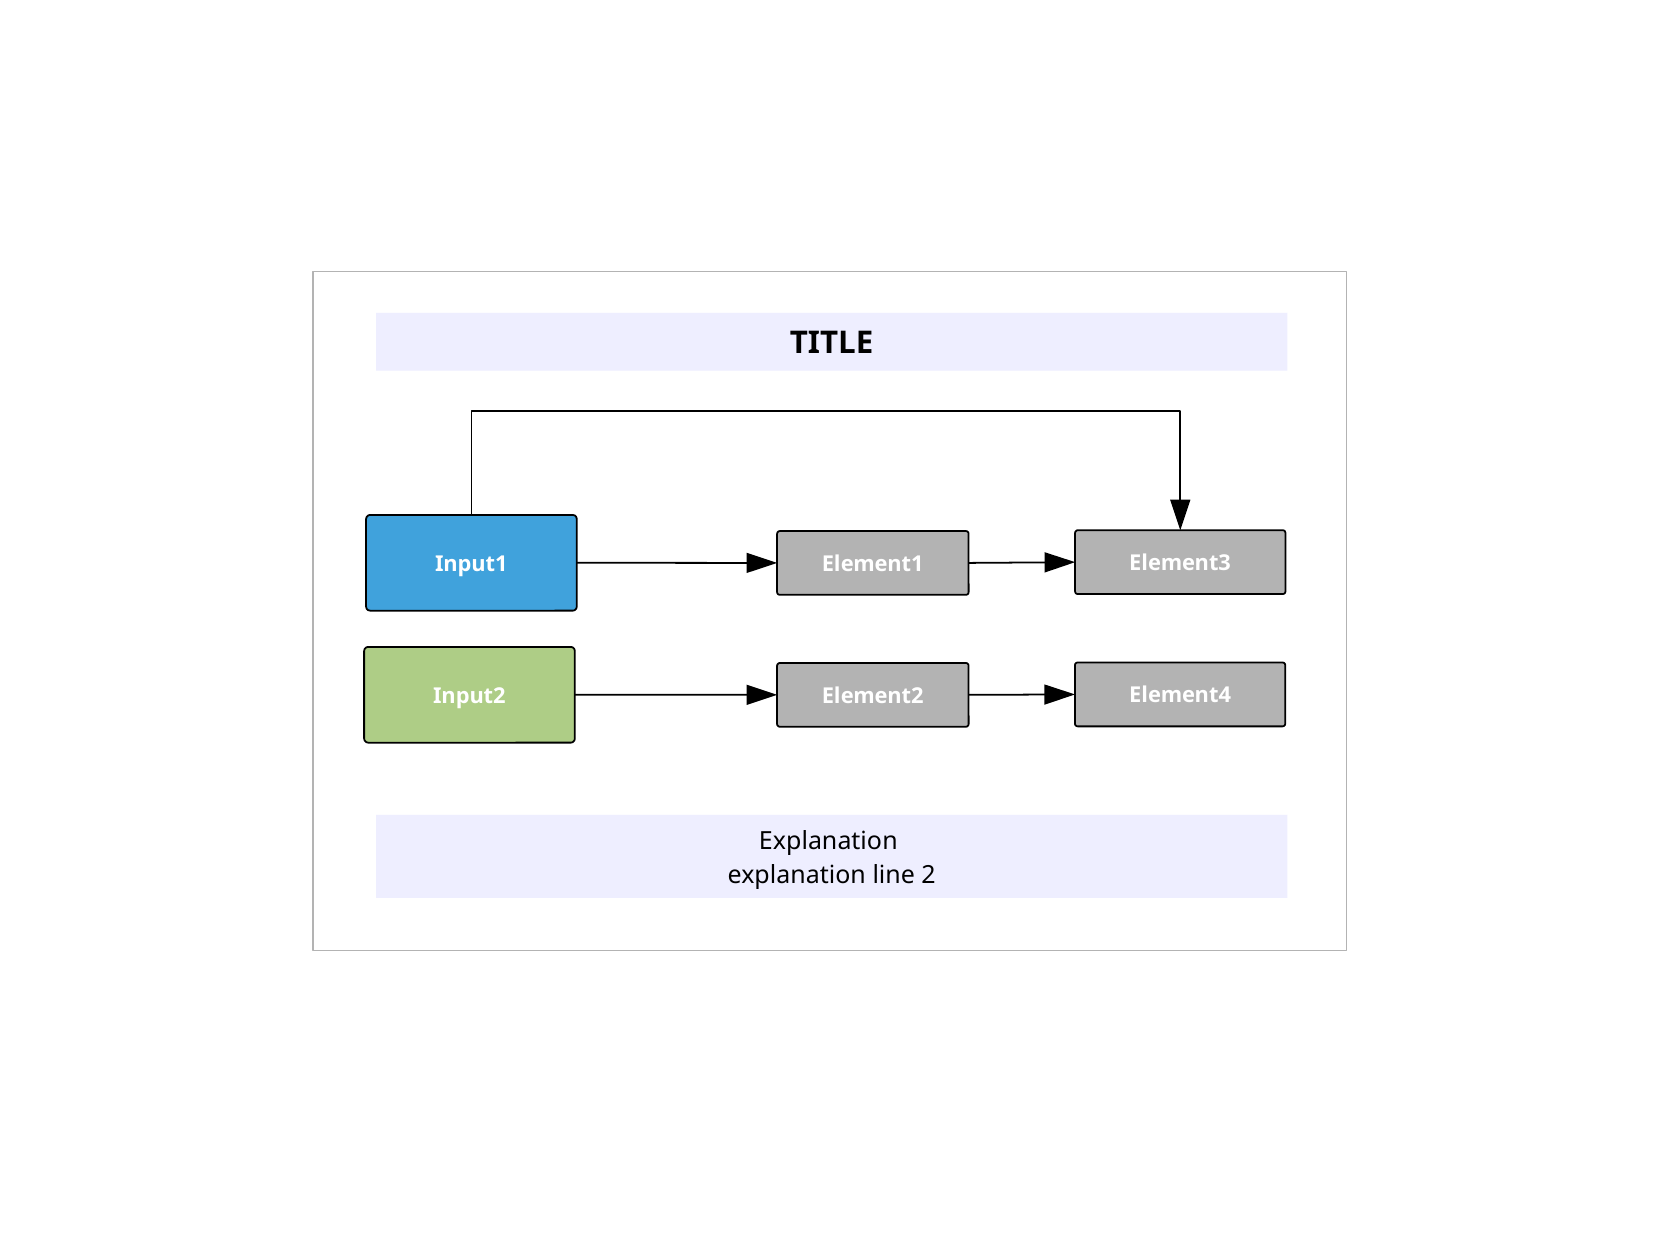

TITLE
Input1
Element3
Element1
Input2
Element4
Element2
Explanation
explanation line 2